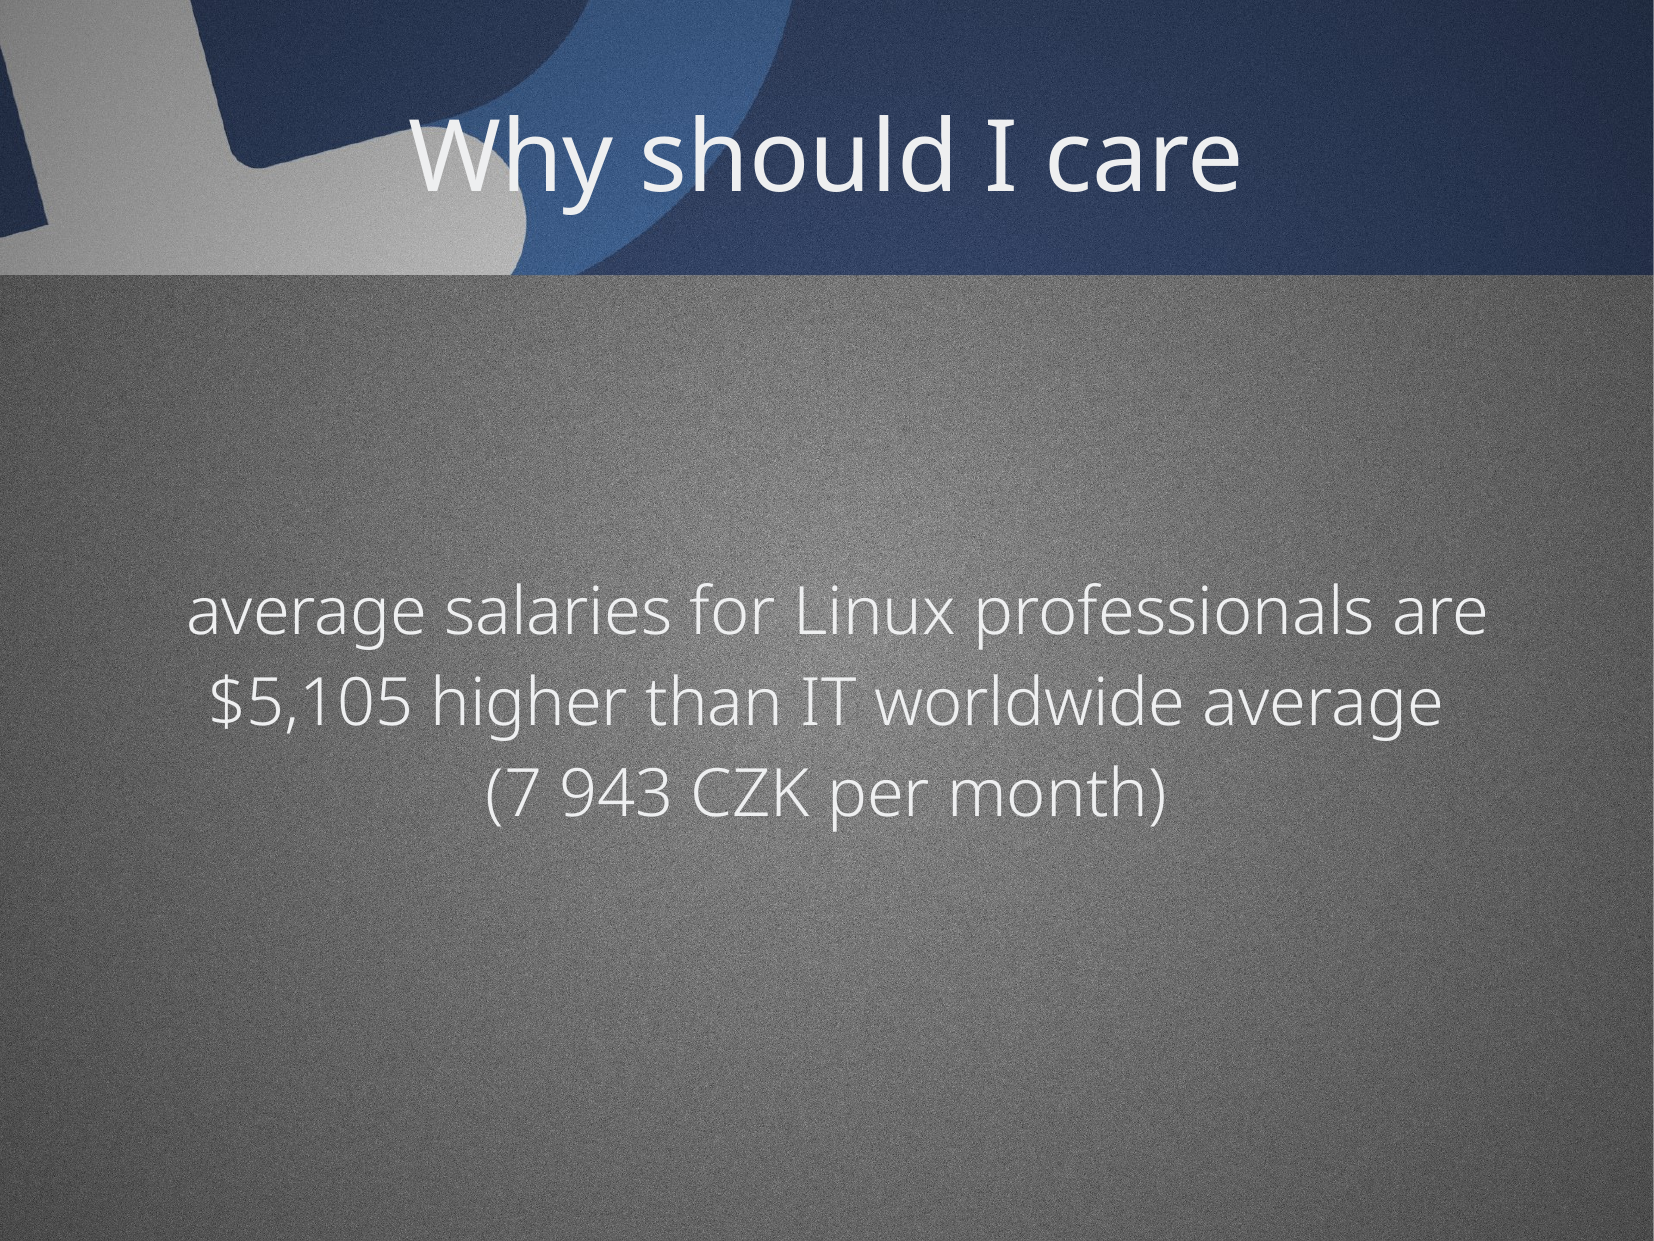

# Why should I care
average salaries for Linux professionals are $5,105 higher than IT worldwide average
(7 943 CZK per month)